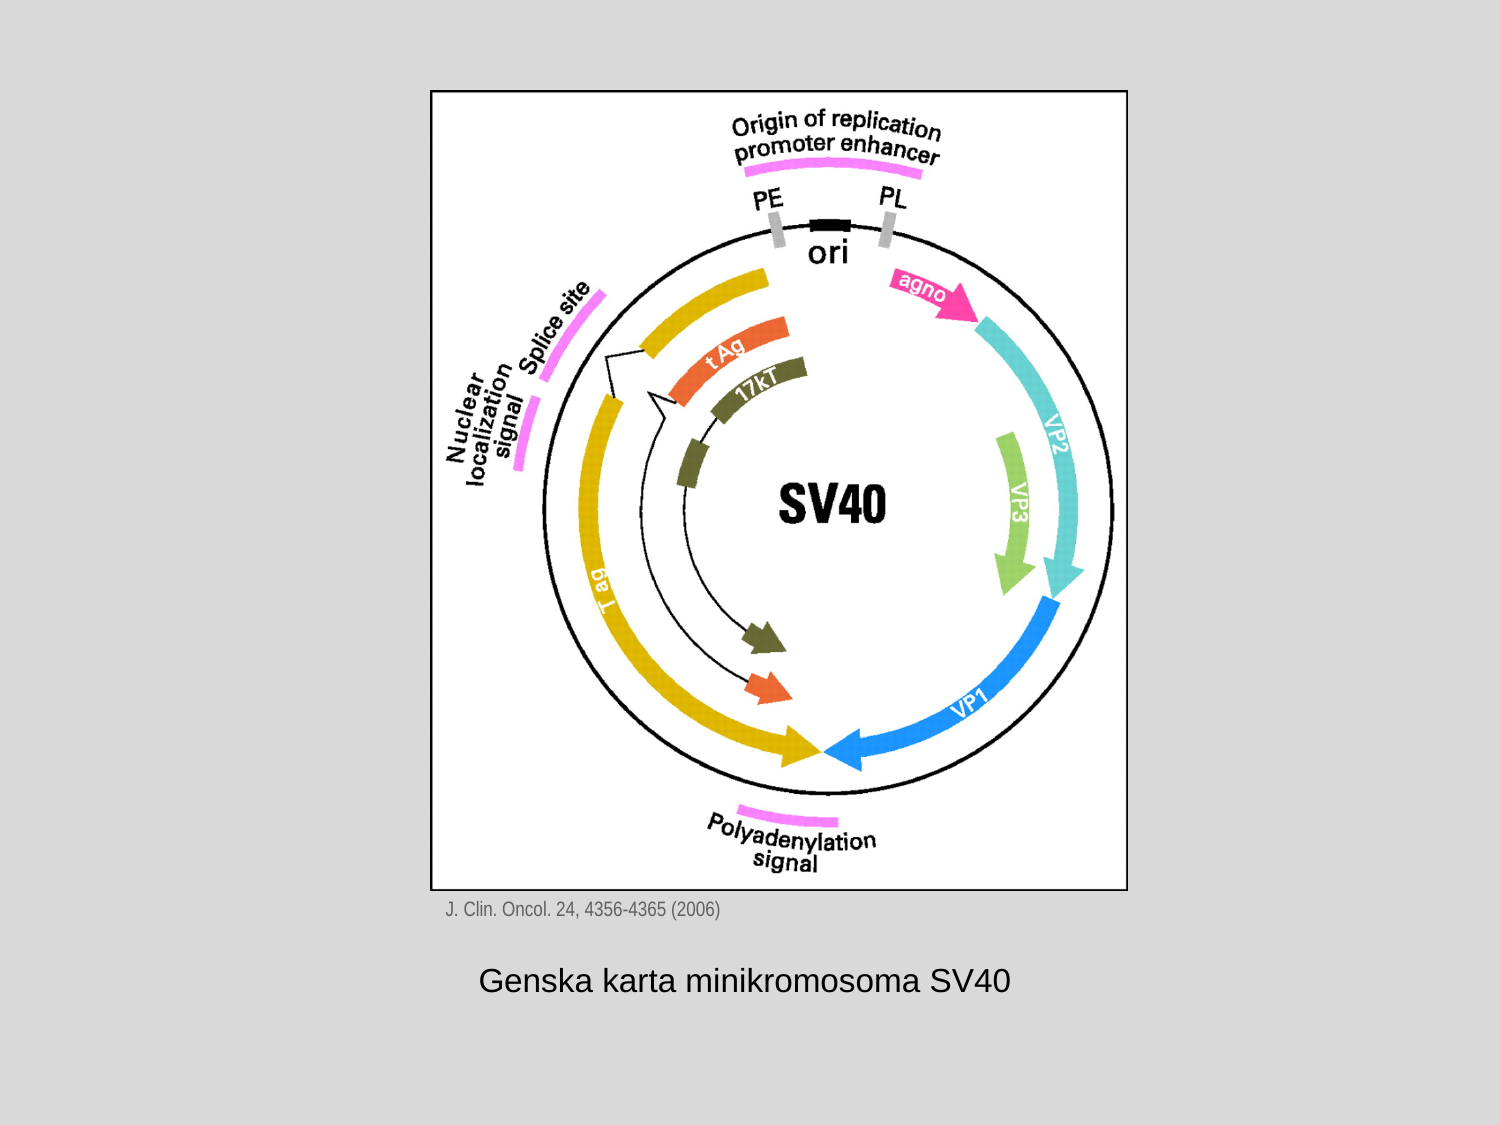

J. Clin. Oncol. 24, 4356-4365 (2006)
Genska karta minikromosoma SV40